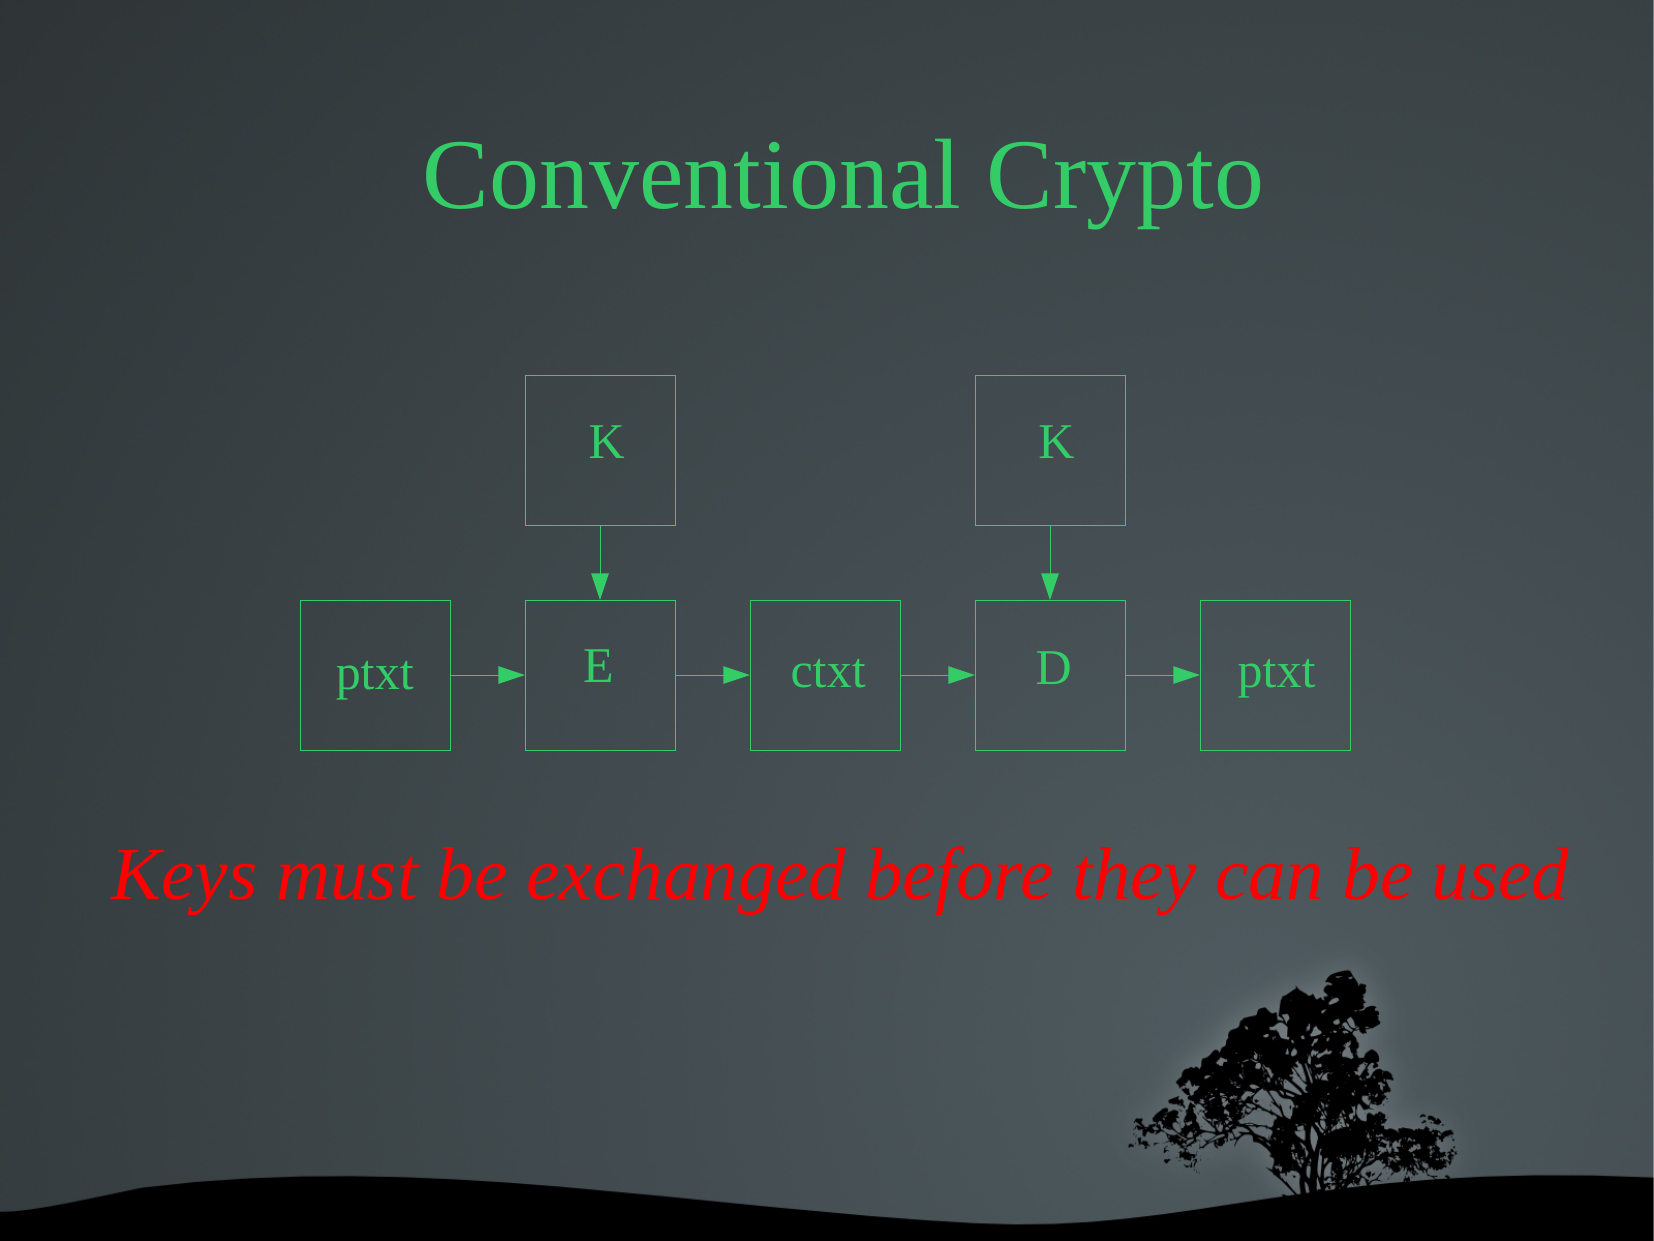

Conventional Crypto
K
K
E
D
ptxt
ctxt
ptxt
Keys must be exchanged before they can be used